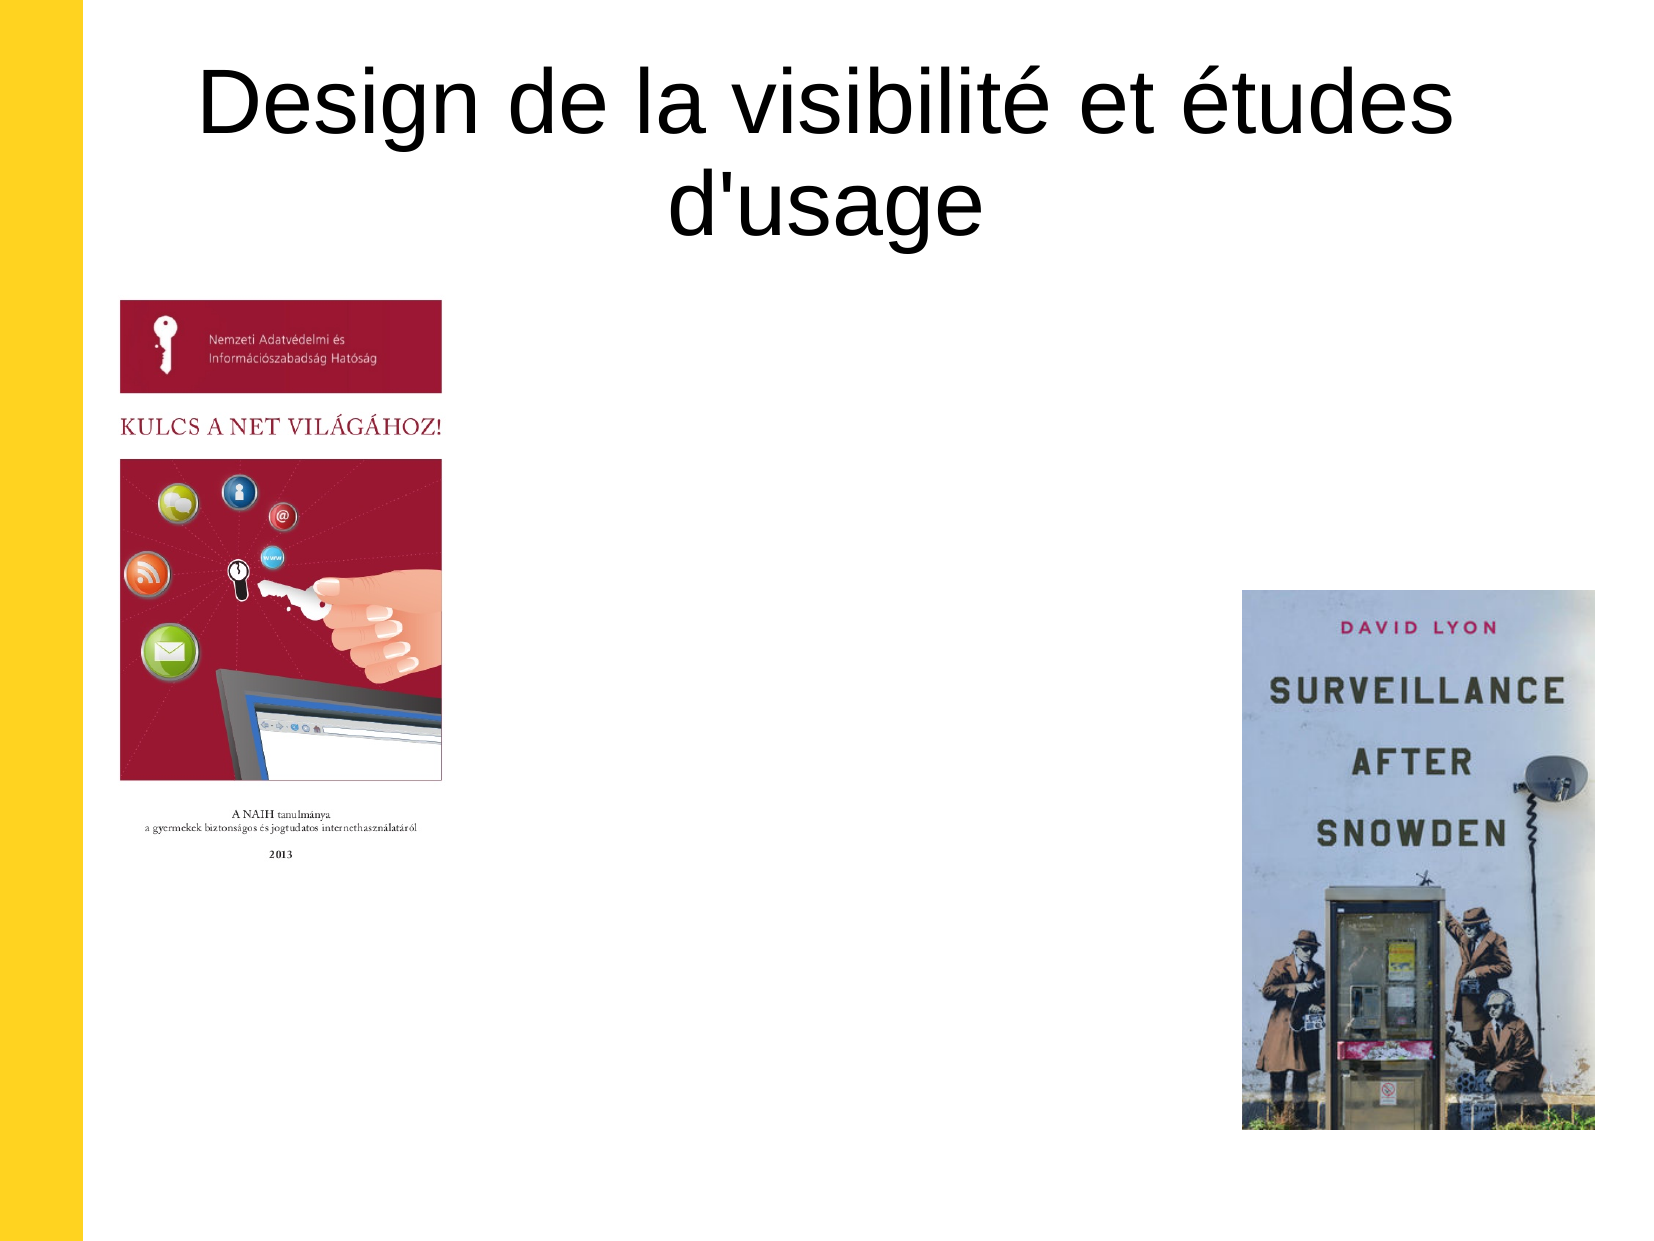

# Design de la visibilité et études d'usage